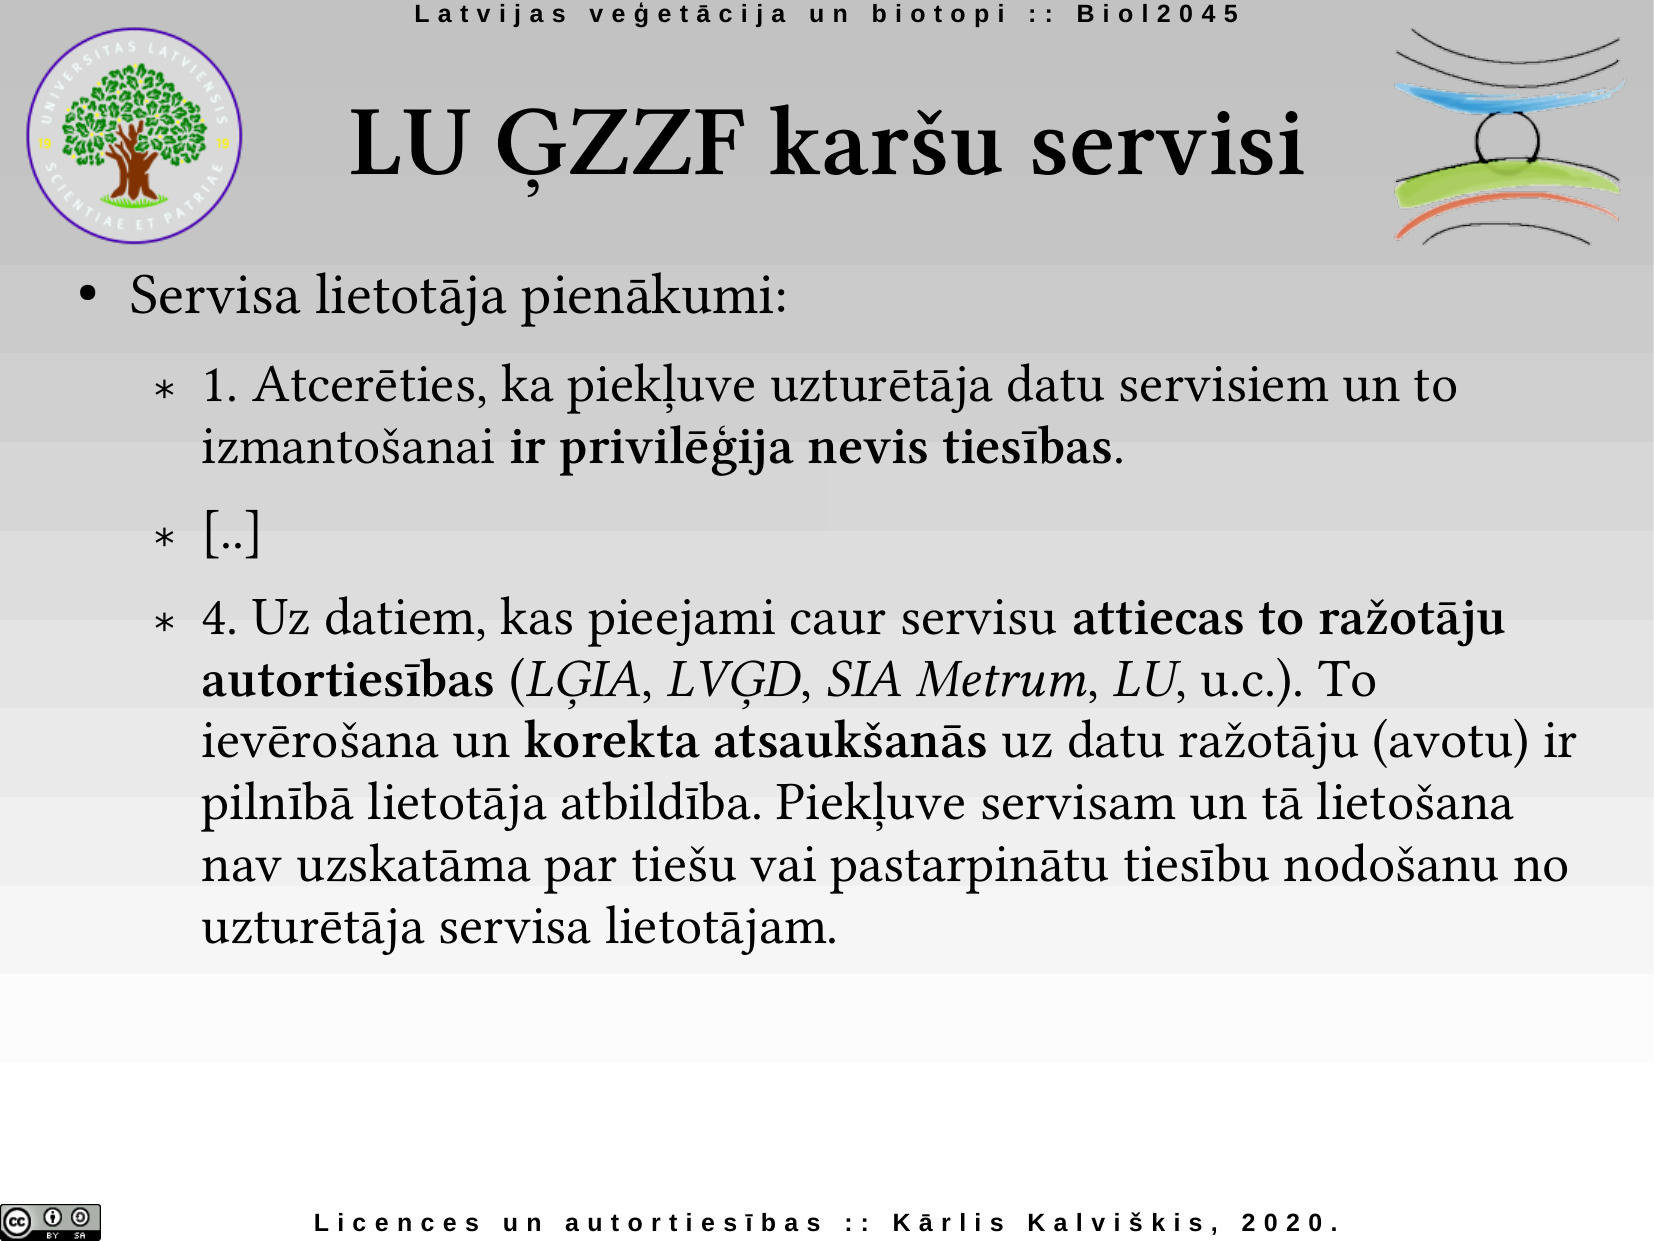

# LU ĢZZF karšu servisi
Servisa lietotāja pienākumi:
1. Atcerēties, ka piekļuve uzturētāja datu servisiem un to izmantošanai ir privilēģija nevis tiesības.
[..]
4. Uz datiem, kas pieejami caur servisu attiecas to ražotāju autortiesības (LĢIA, LVĢD, SIA Metrum, LU, u.c.). To ievērošana un korekta atsaukšanās uz datu ražotāju (avotu) ir pilnībā lietotāja atbildība. Piekļuve servisam un tā lietošana nav uzskatāma par tiešu vai pastarpinātu tiesību nodošanu no uzturētāja servisa lietotājam.